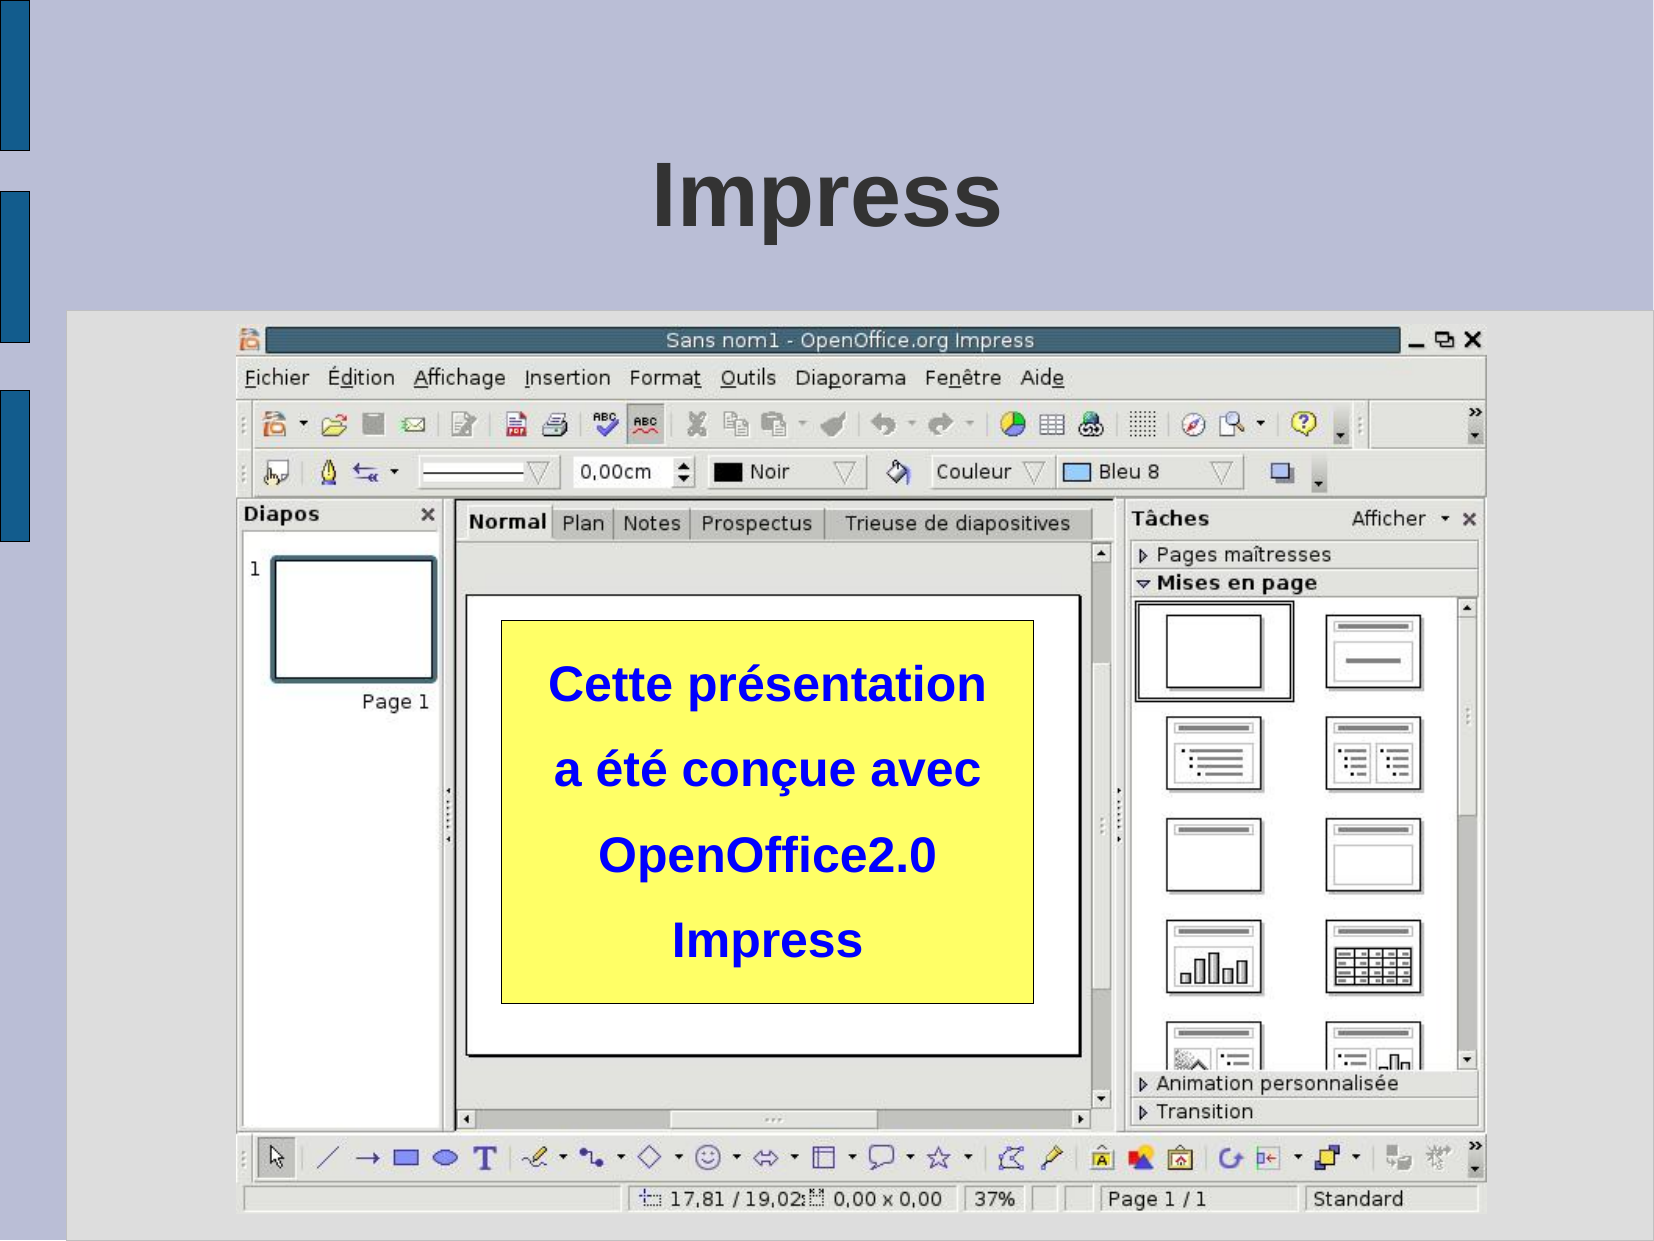

# Impress
Cette présentation
a été conçue avec
OpenOffice2.0
Impress